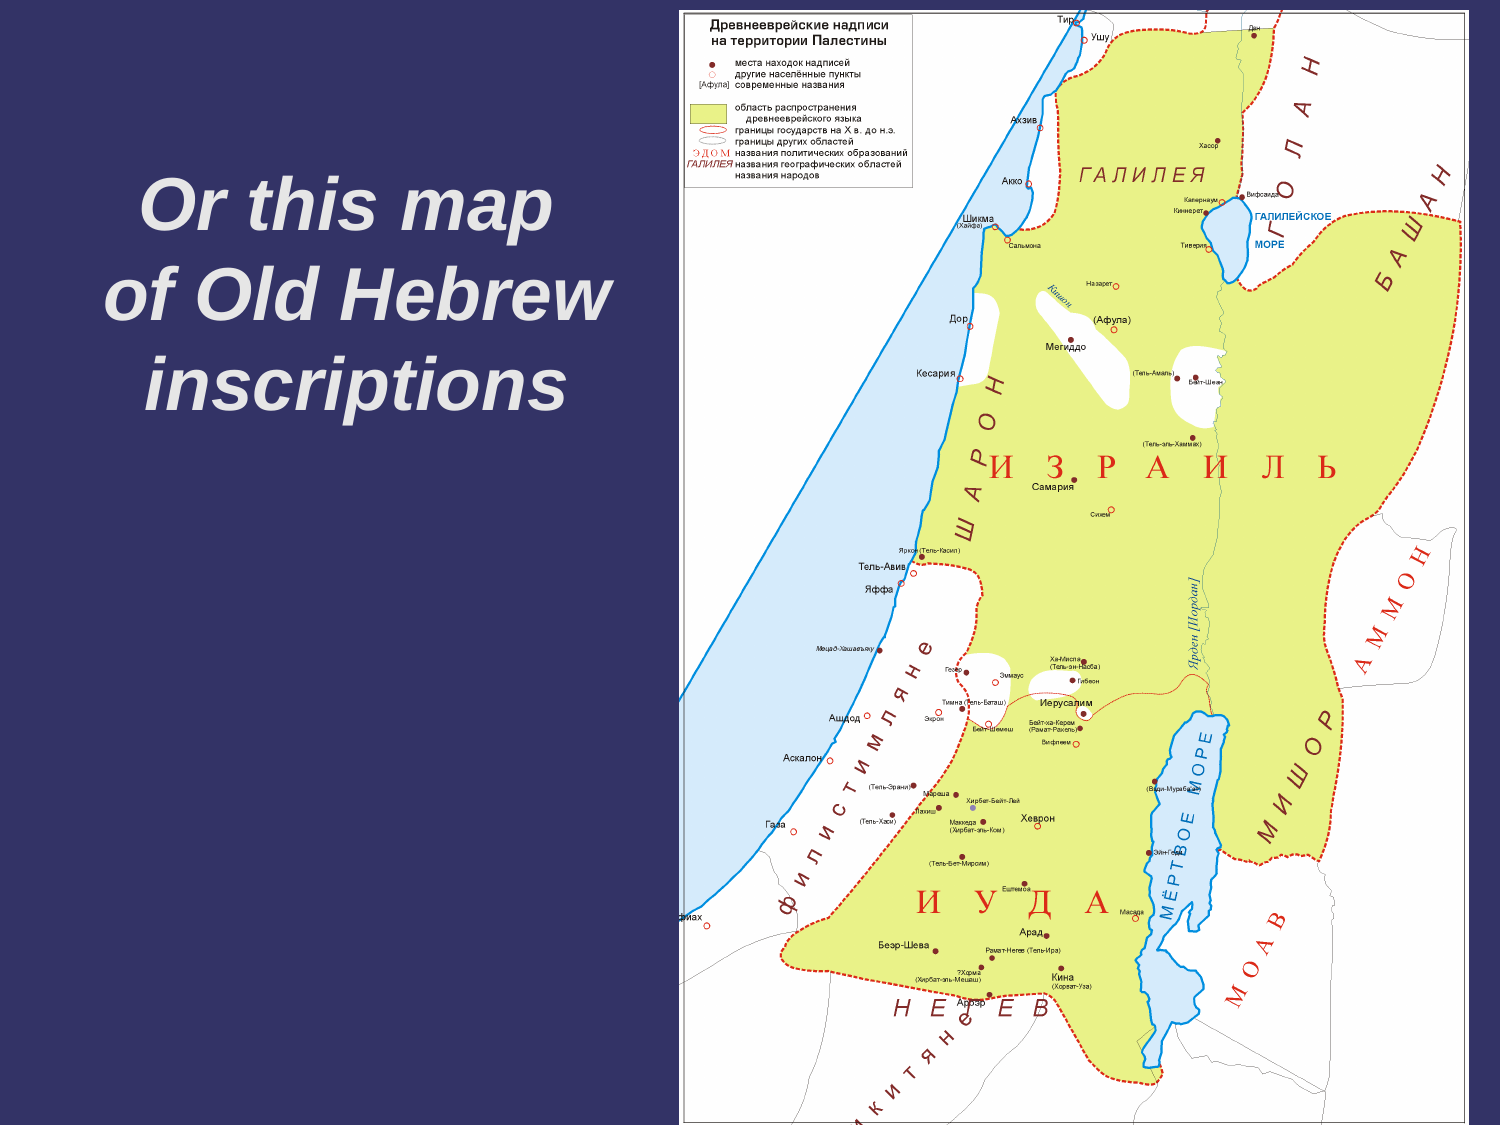

# Or this map of Old Hebrew inscriptions